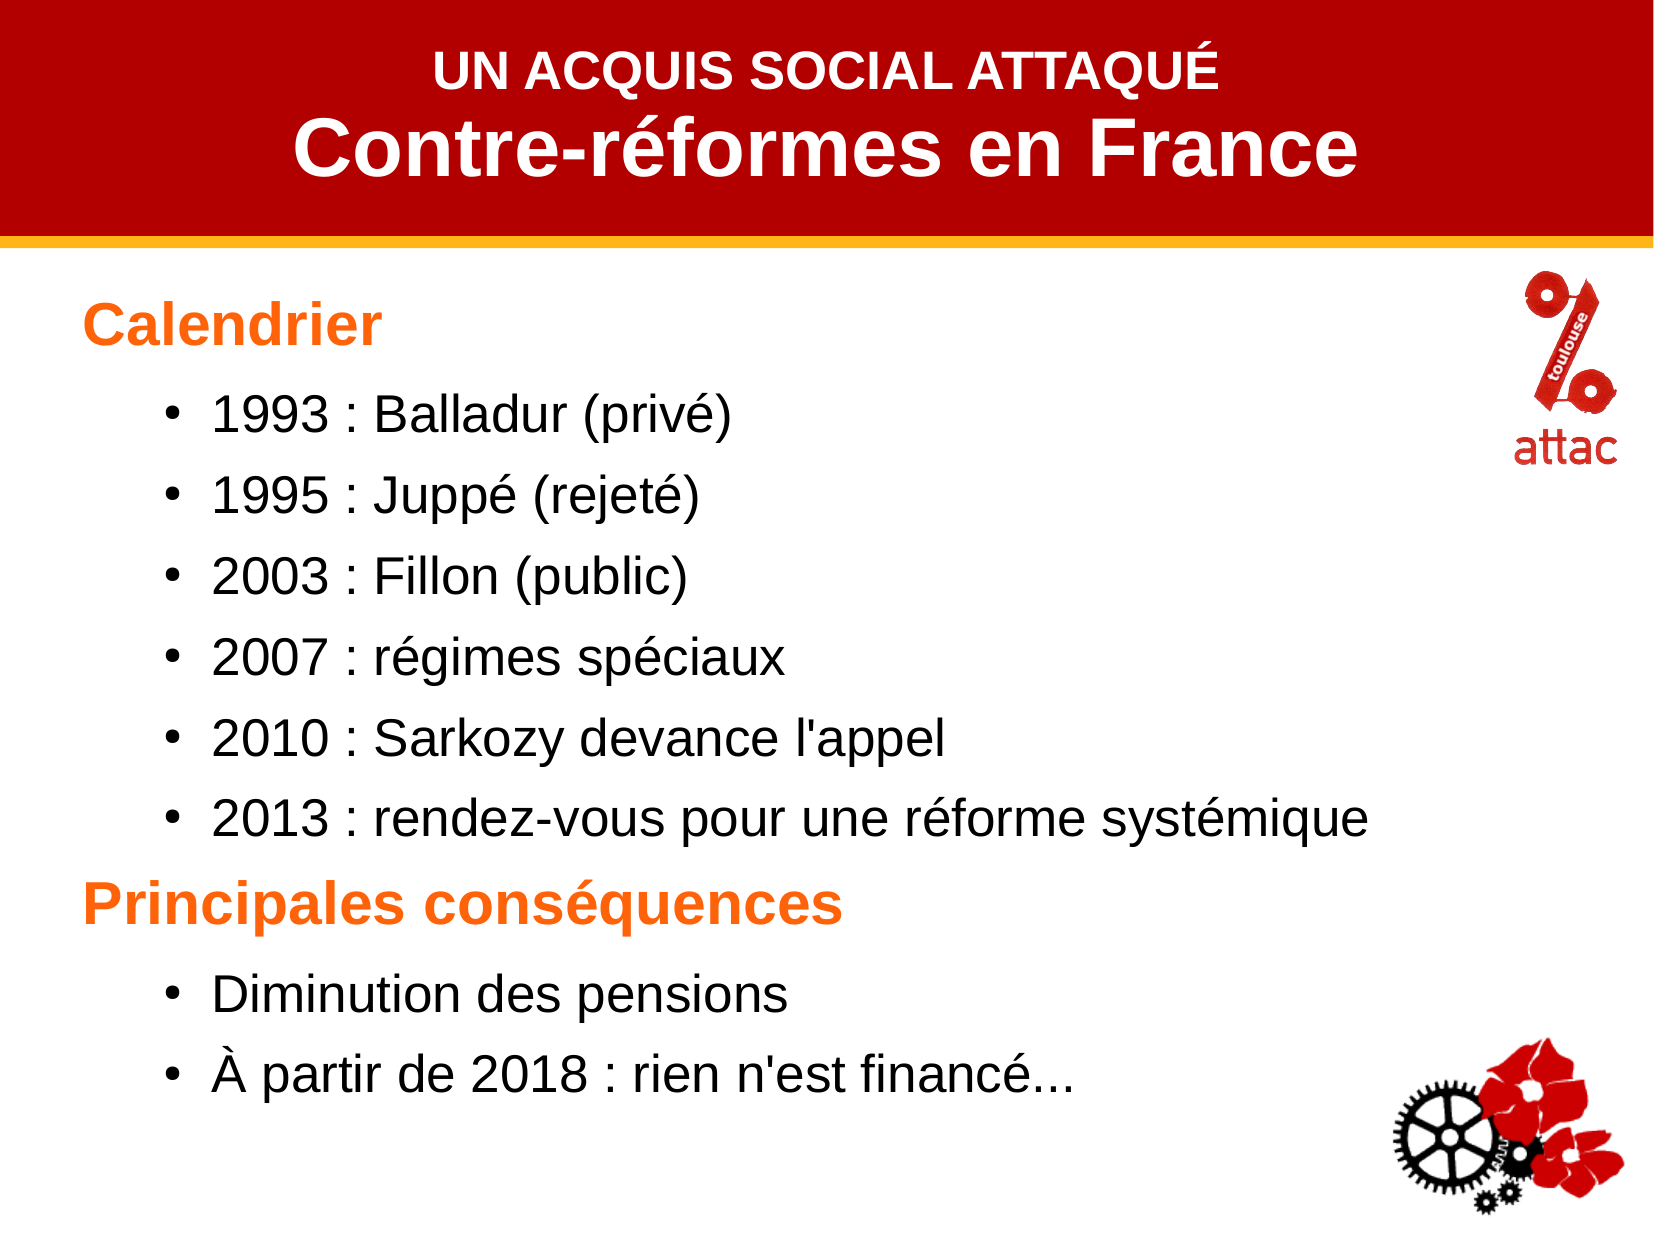

UN ACQUIS SOCIAL ATTAQUÉ
Contre-réformes en France
# Calendrier
1993 : Balladur (privé)
1995 : Juppé (rejeté)
2003 : Fillon (public)
2007 : régimes spéciaux
2010 : Sarkozy devance l'appel
2013 : rendez-vous pour une réforme systémique
Principales conséquences
Diminution des pensions
À partir de 2018 : rien n'est financé...